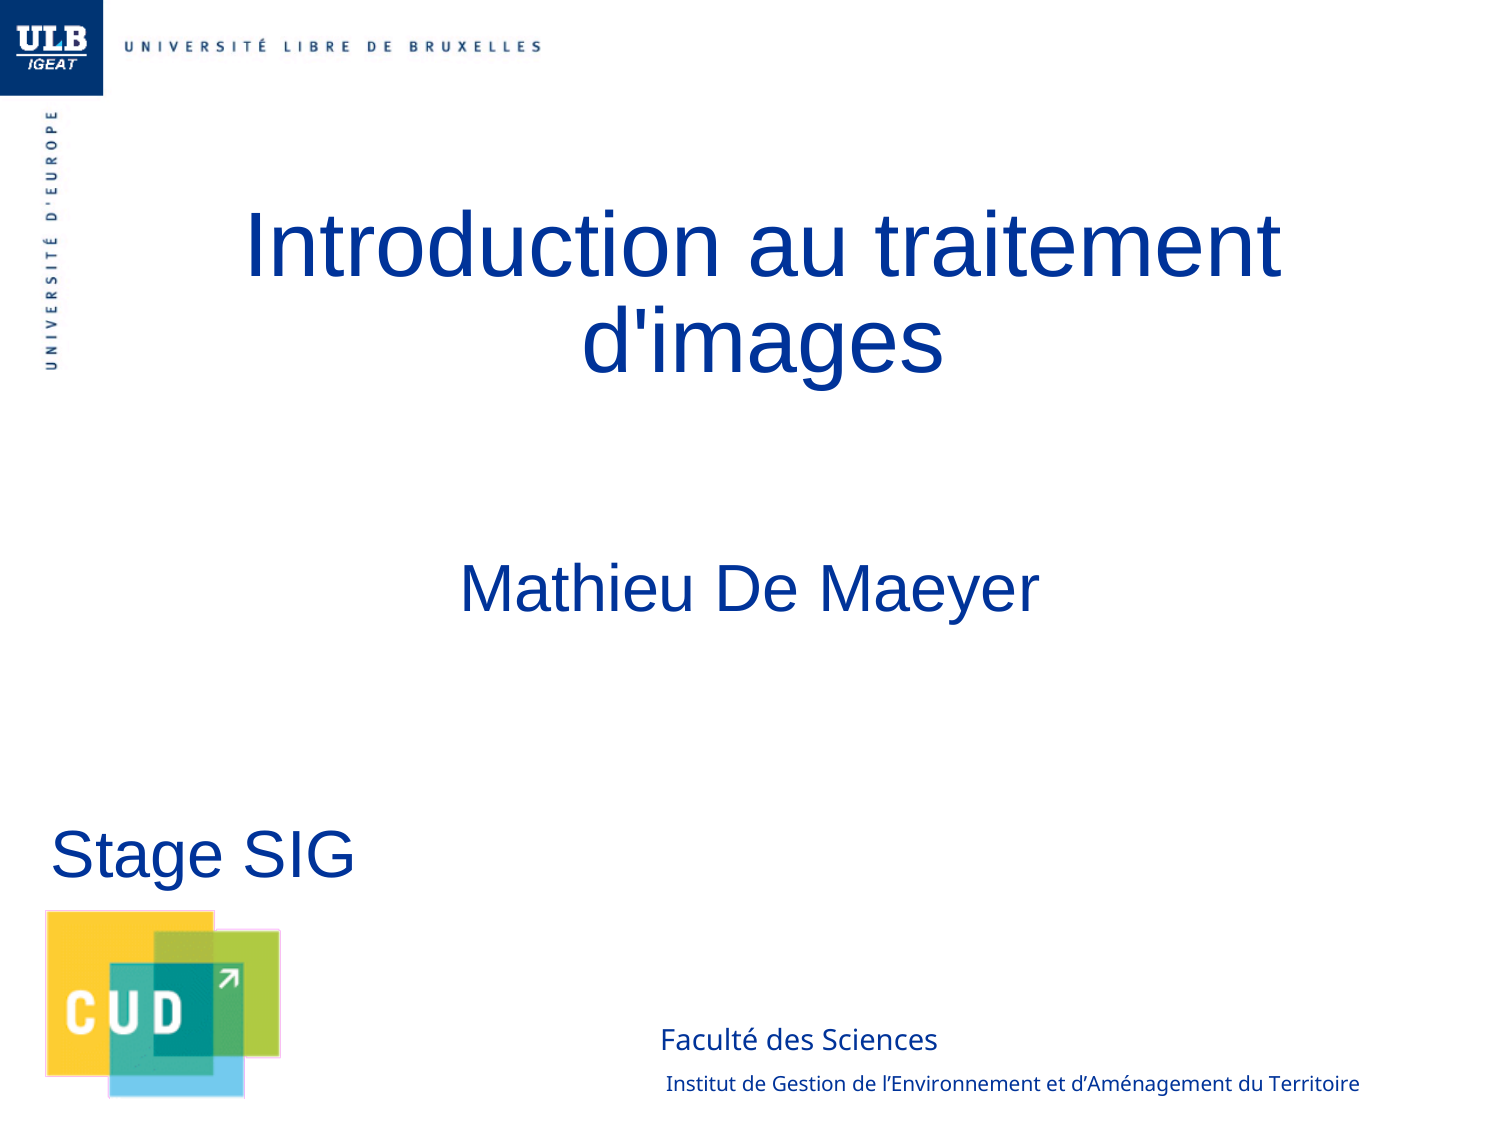

# Introduction au traitement d'images
Mathieu De Maeyer
Stage SIG
Faculté des Sciences
Institut de Gestion de l’Environnement et d’Aménagement du Territoire